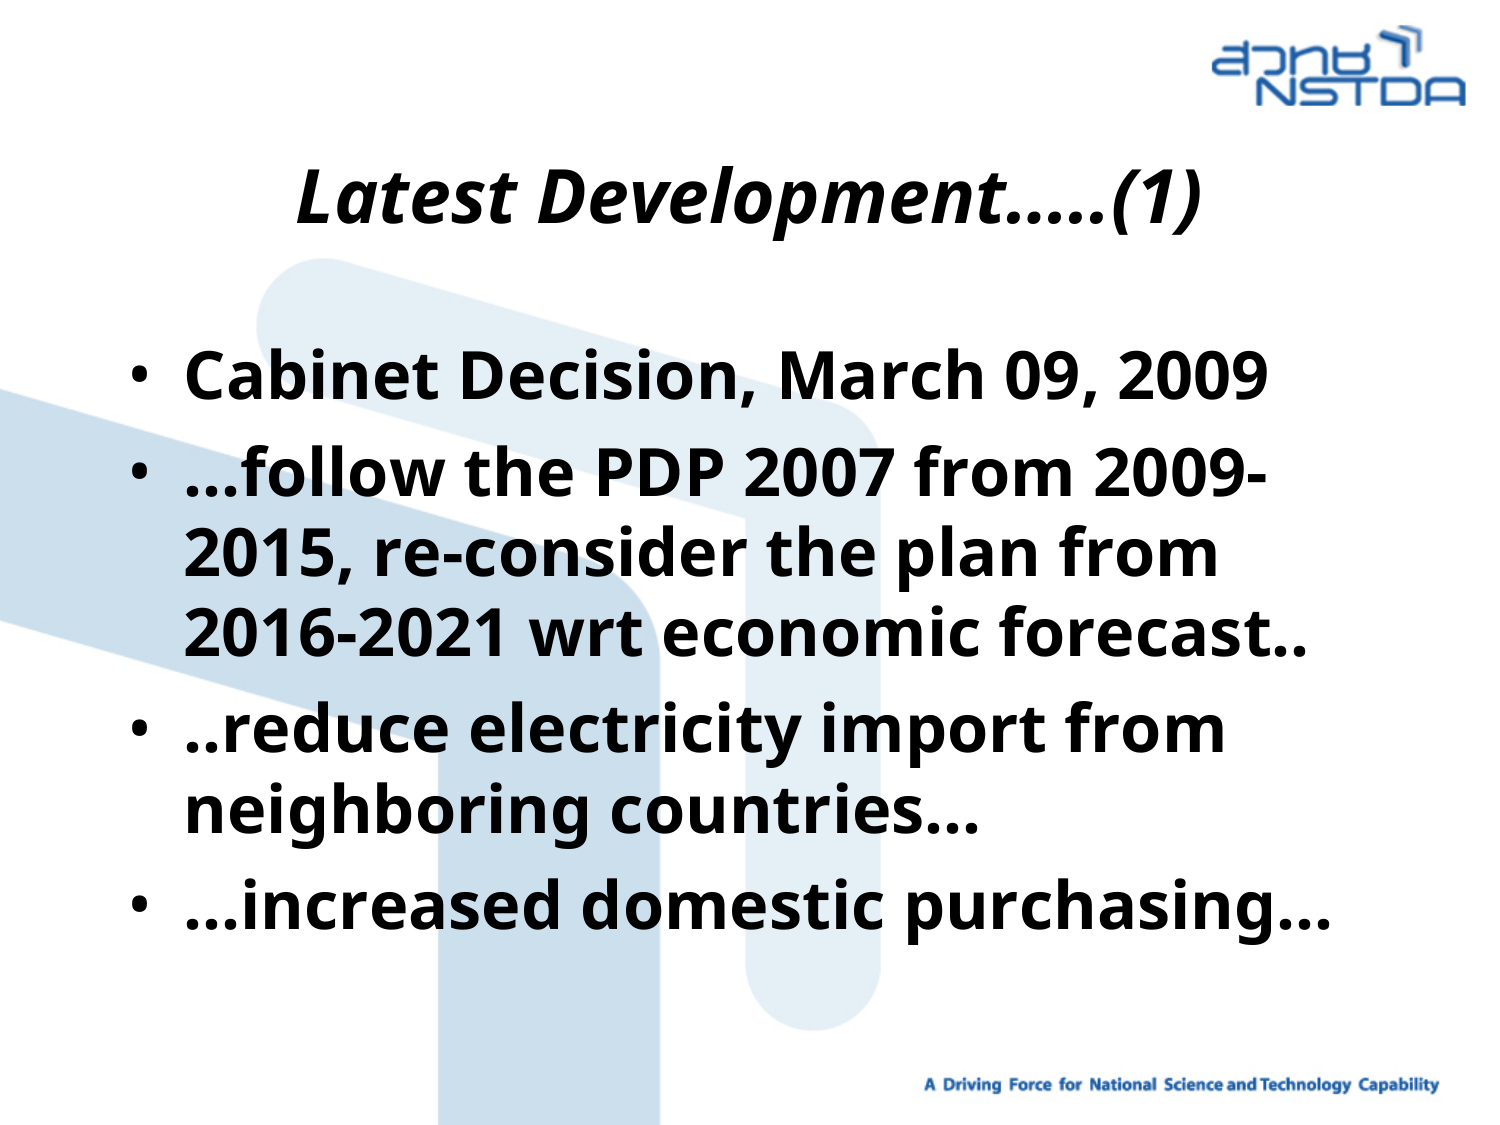

# Latest Development…..(1)
Cabinet Decision, March 09, 2009
…follow the PDP 2007 from 2009-2015, re-consider the plan from 2016-2021 wrt economic forecast..
..reduce electricity import from neighboring countries…
…increased domestic purchasing…